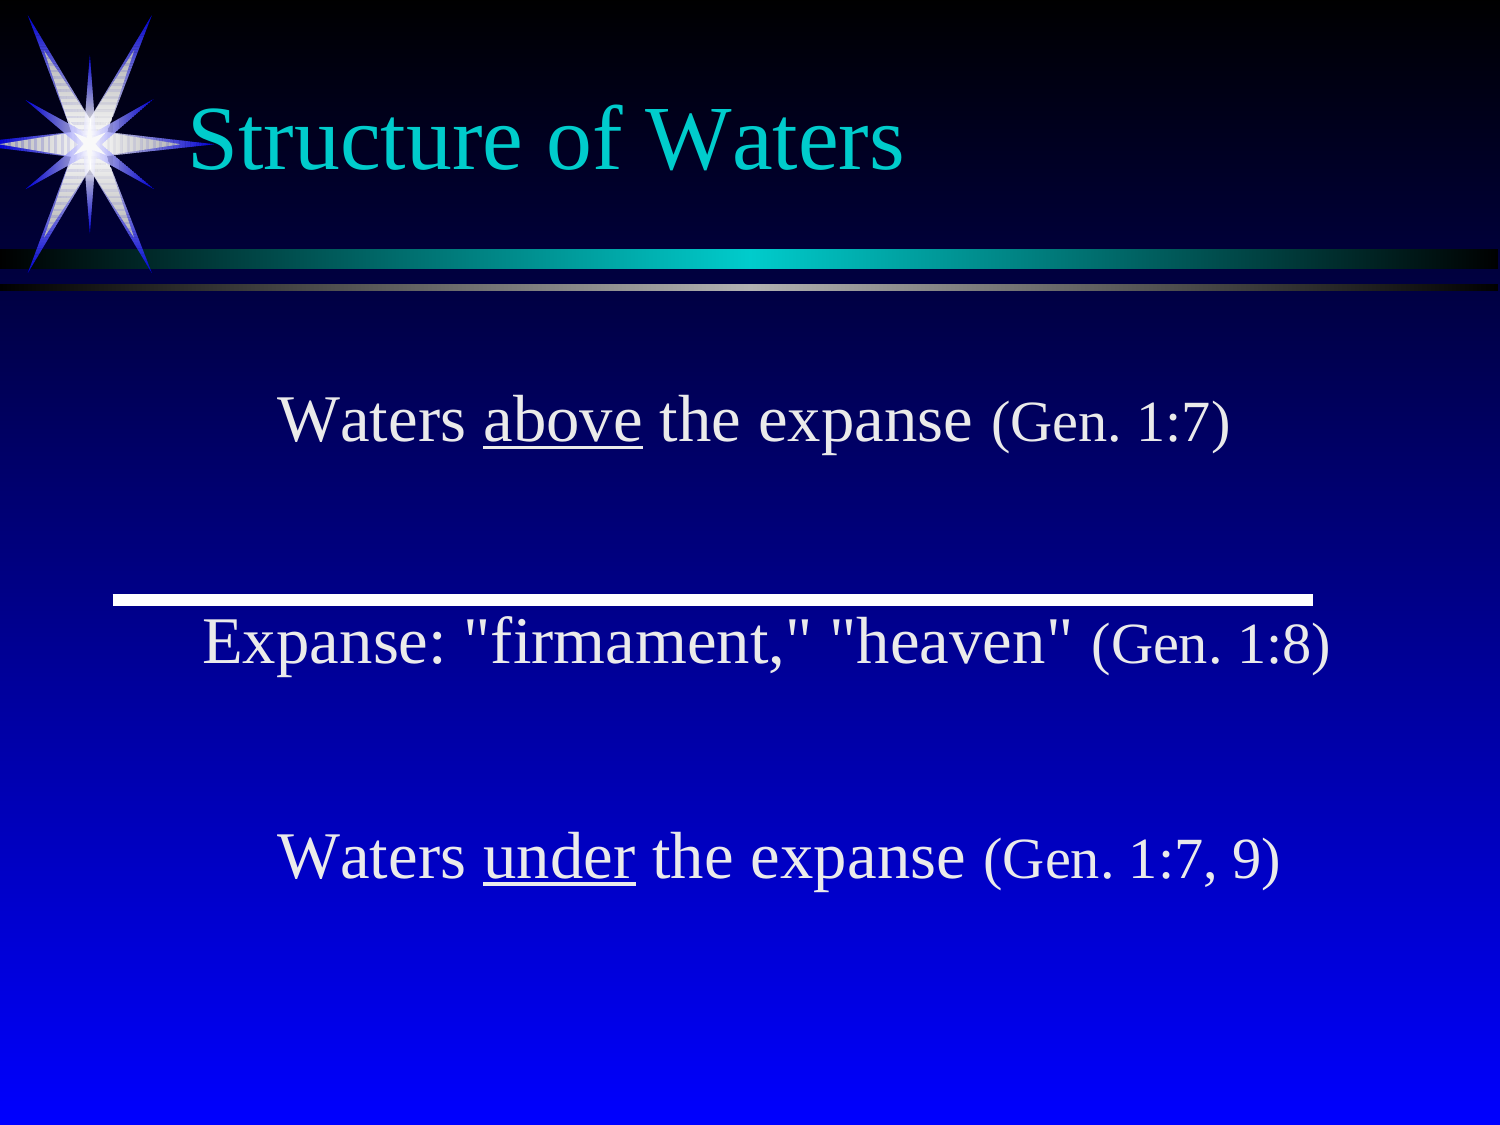

# Structure of Waters
Waters above the expanse (Gen. 1:7)
Expanse: "firmament," "heaven" (Gen. 1:8)
Waters under the expanse (Gen. 1:7, 9)